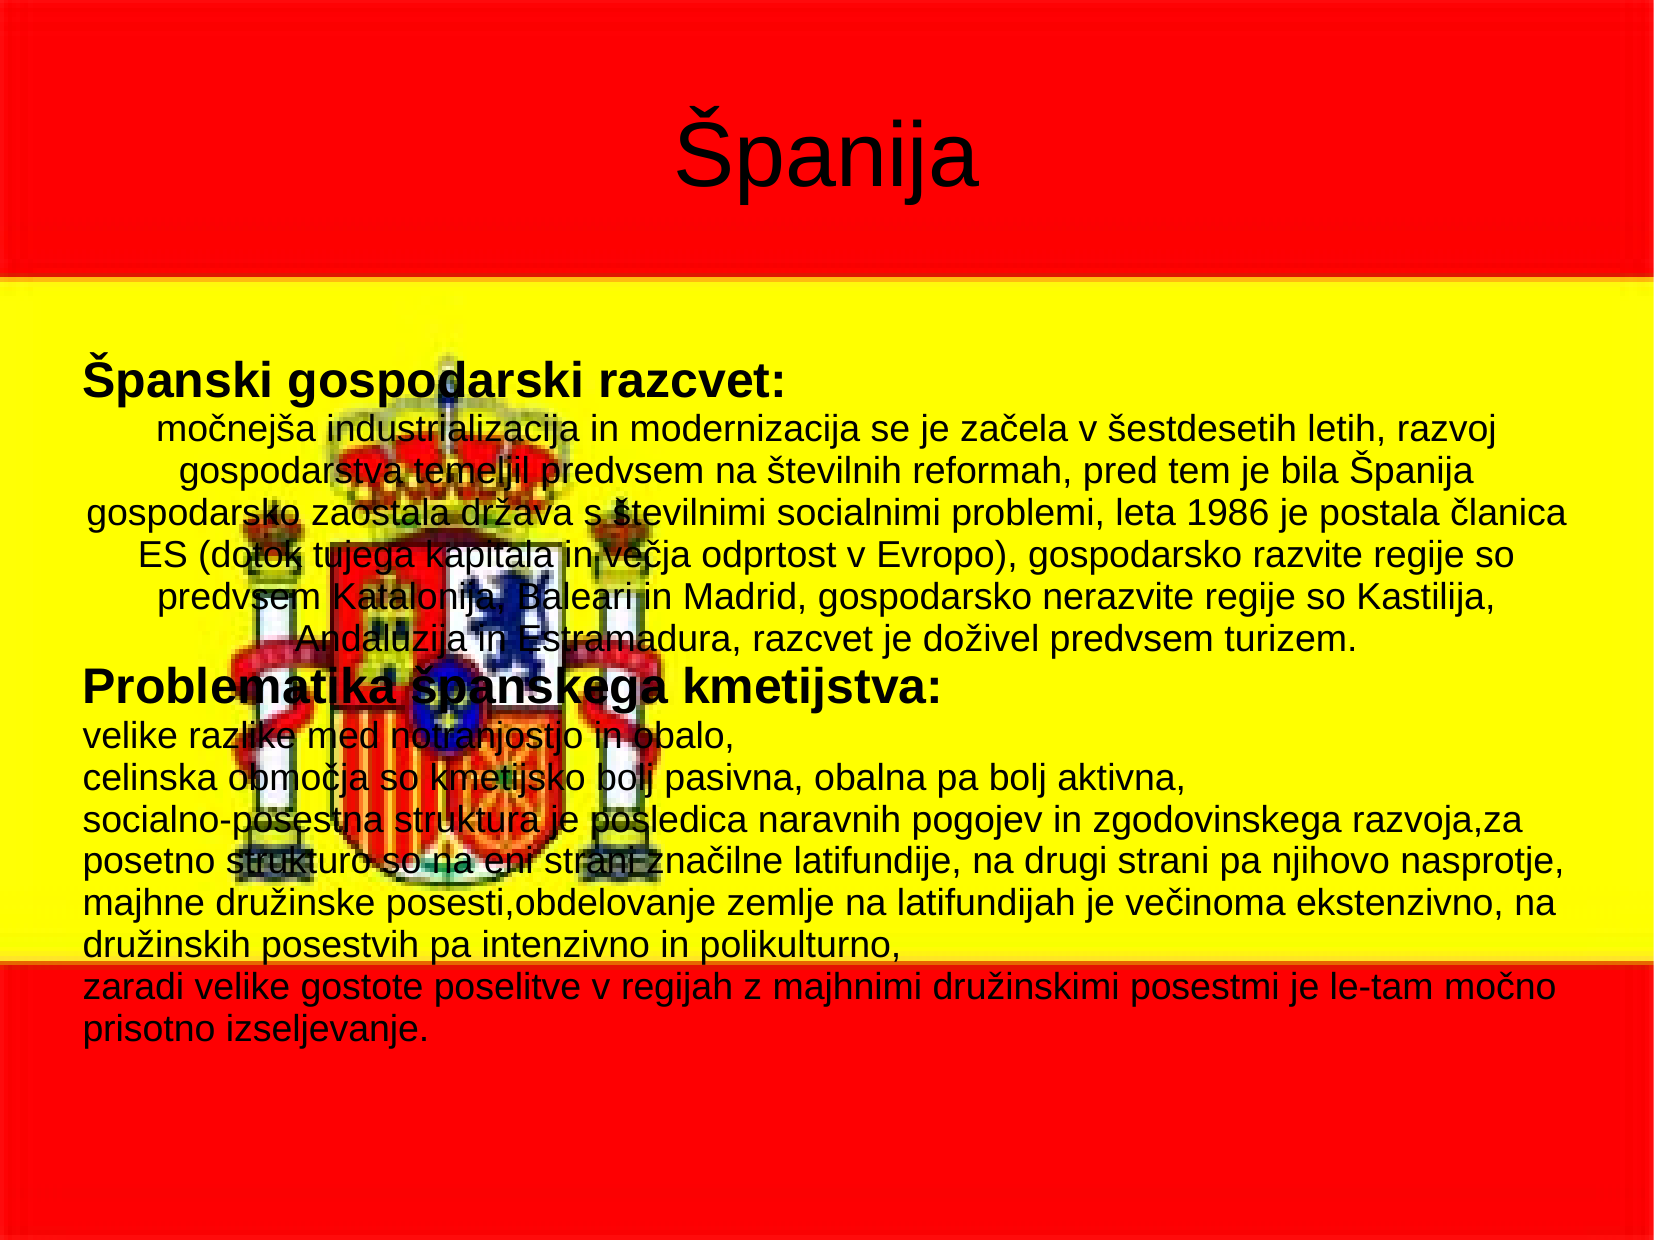

# Španija
Španski gospodarski razcvet:
močnejša industrializacija in modernizacija se je začela v šestdesetih letih, razvoj gospodarstva temeljil predvsem na številnih reformah, pred tem je bila Španija gospodarsko zaostala država s številnimi socialnimi problemi, leta 1986 je postala članica ES (dotok tujega kapitala in večja odprtost v Evropo), gospodarsko razvite regije so predvsem Katalonija, Baleari in Madrid, gospodarsko nerazvite regije so Kastilija, Andaluzija in Estramadura, razcvet je doživel predvsem turizem.
Problematika španskega kmetijstva:
velike razlike med notranjostjo in obalo,
celinska območja so kmetijsko bolj pasivna, obalna pa bolj aktivna,
socialno-posestna struktura je posledica naravnih pogojev in zgodovinskega razvoja,za posetno strukturo so na eni strani značilne latifundije, na drugi strani pa njihovo nasprotje, majhne družinske posesti,obdelovanje zemlje na latifundijah je večinoma ekstenzivno, na družinskih posestvih pa intenzivno in polikulturno,
zaradi velike gostote poselitve v regijah z majhnimi družinskimi posestmi je le-tam močno prisotno izseljevanje.